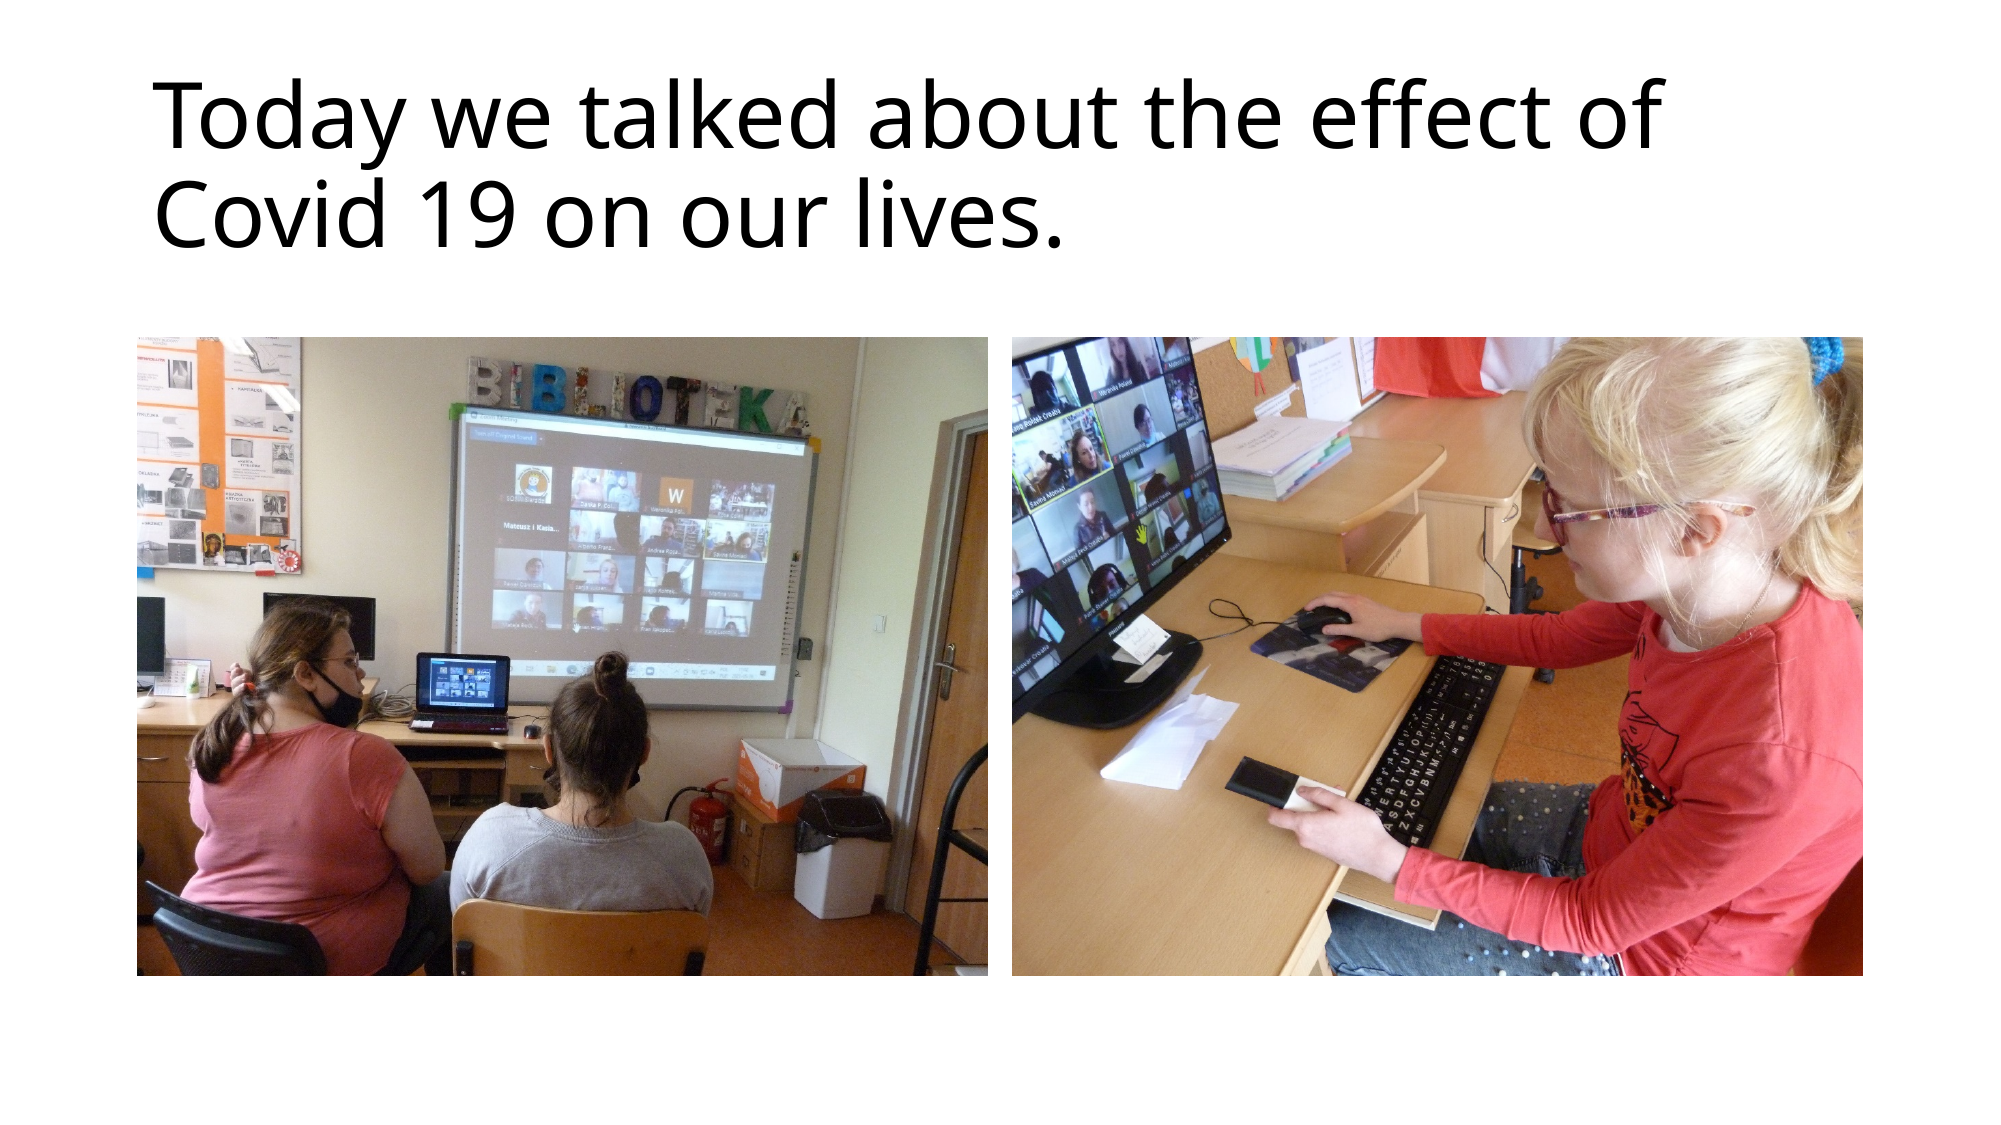

# Today we talked about the effect of Covid 19 on our lives.